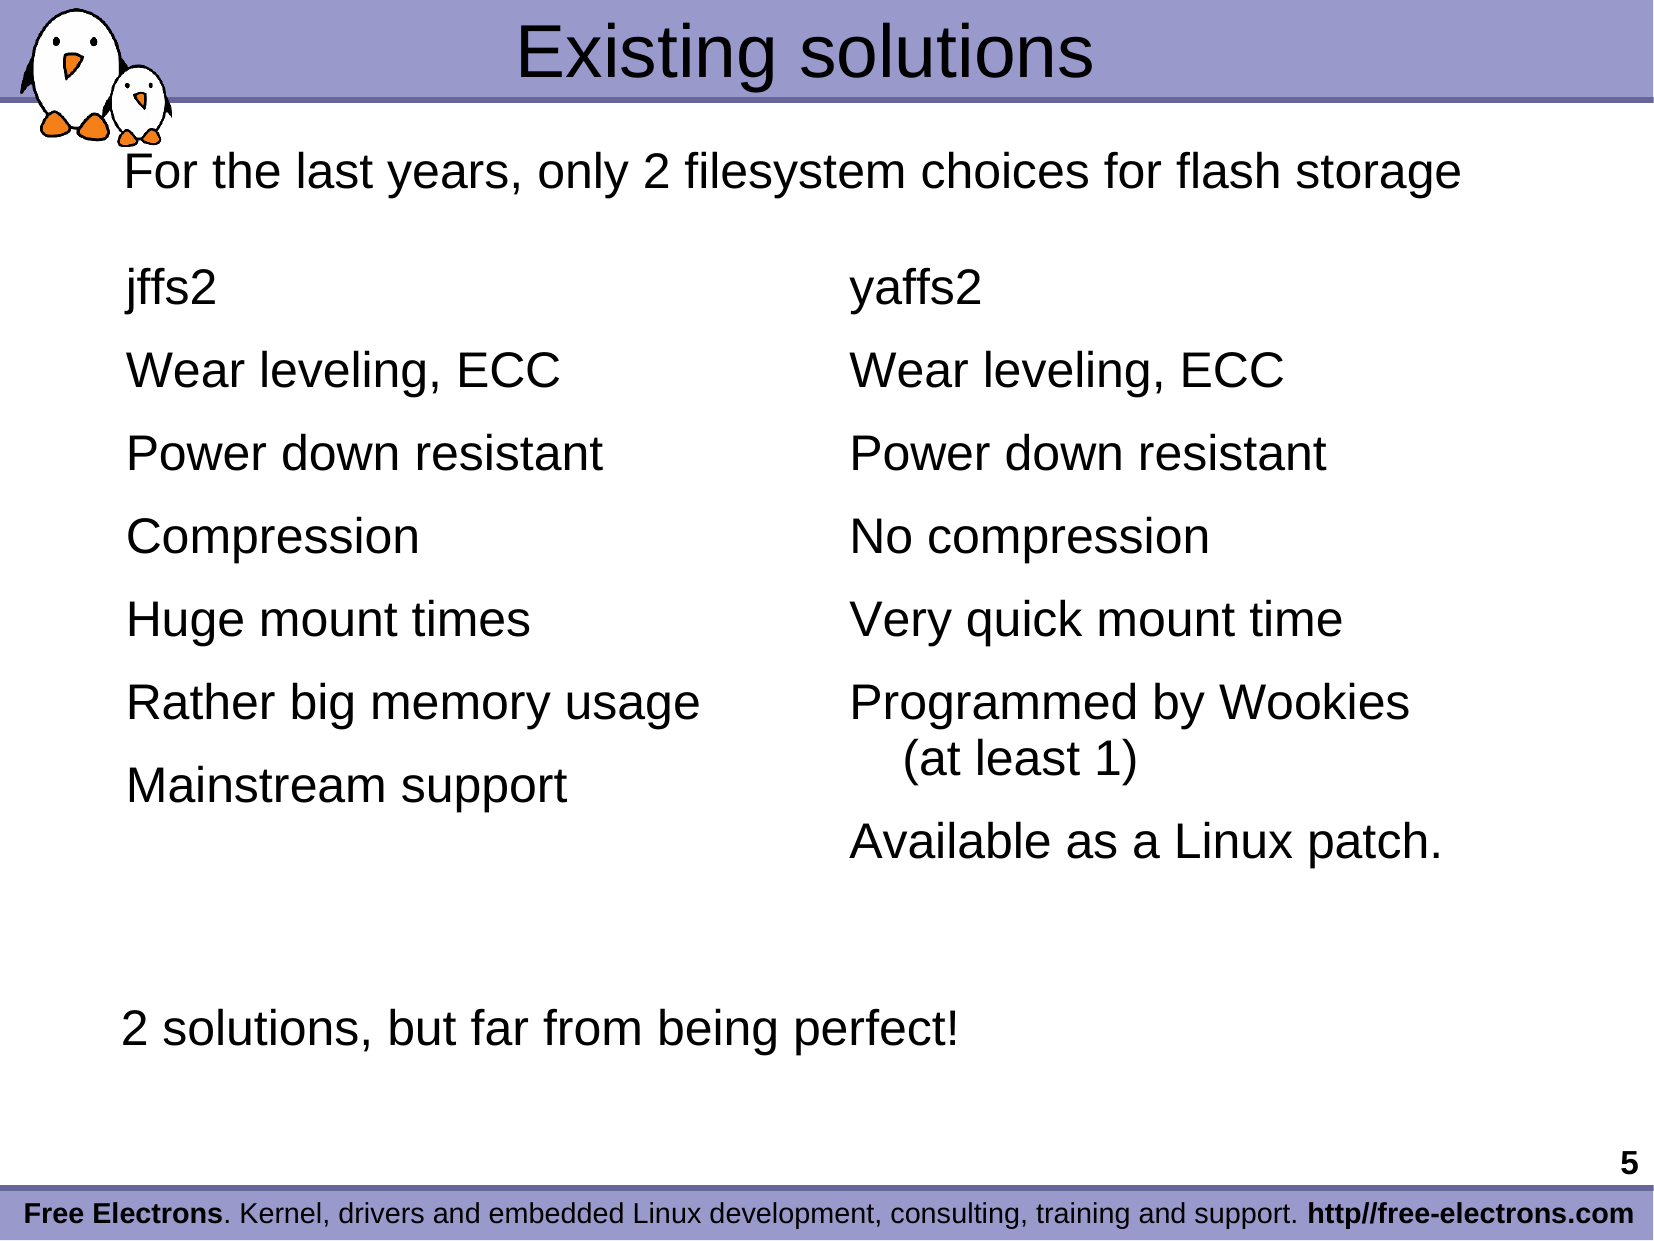

# Existing solutions
For the last years, only 2 filesystem choices for flash storage
jffs2
Wear leveling, ECC
Power down resistant
Compression
Huge mount times
Rather big memory usage
Mainstream support
yaffs2
Wear leveling, ECC
Power down resistant
No compression
Very quick mount time
Programmed by Wookies
(at least 1)
Available as a Linux patch.
2 solutions, but far from being perfect!